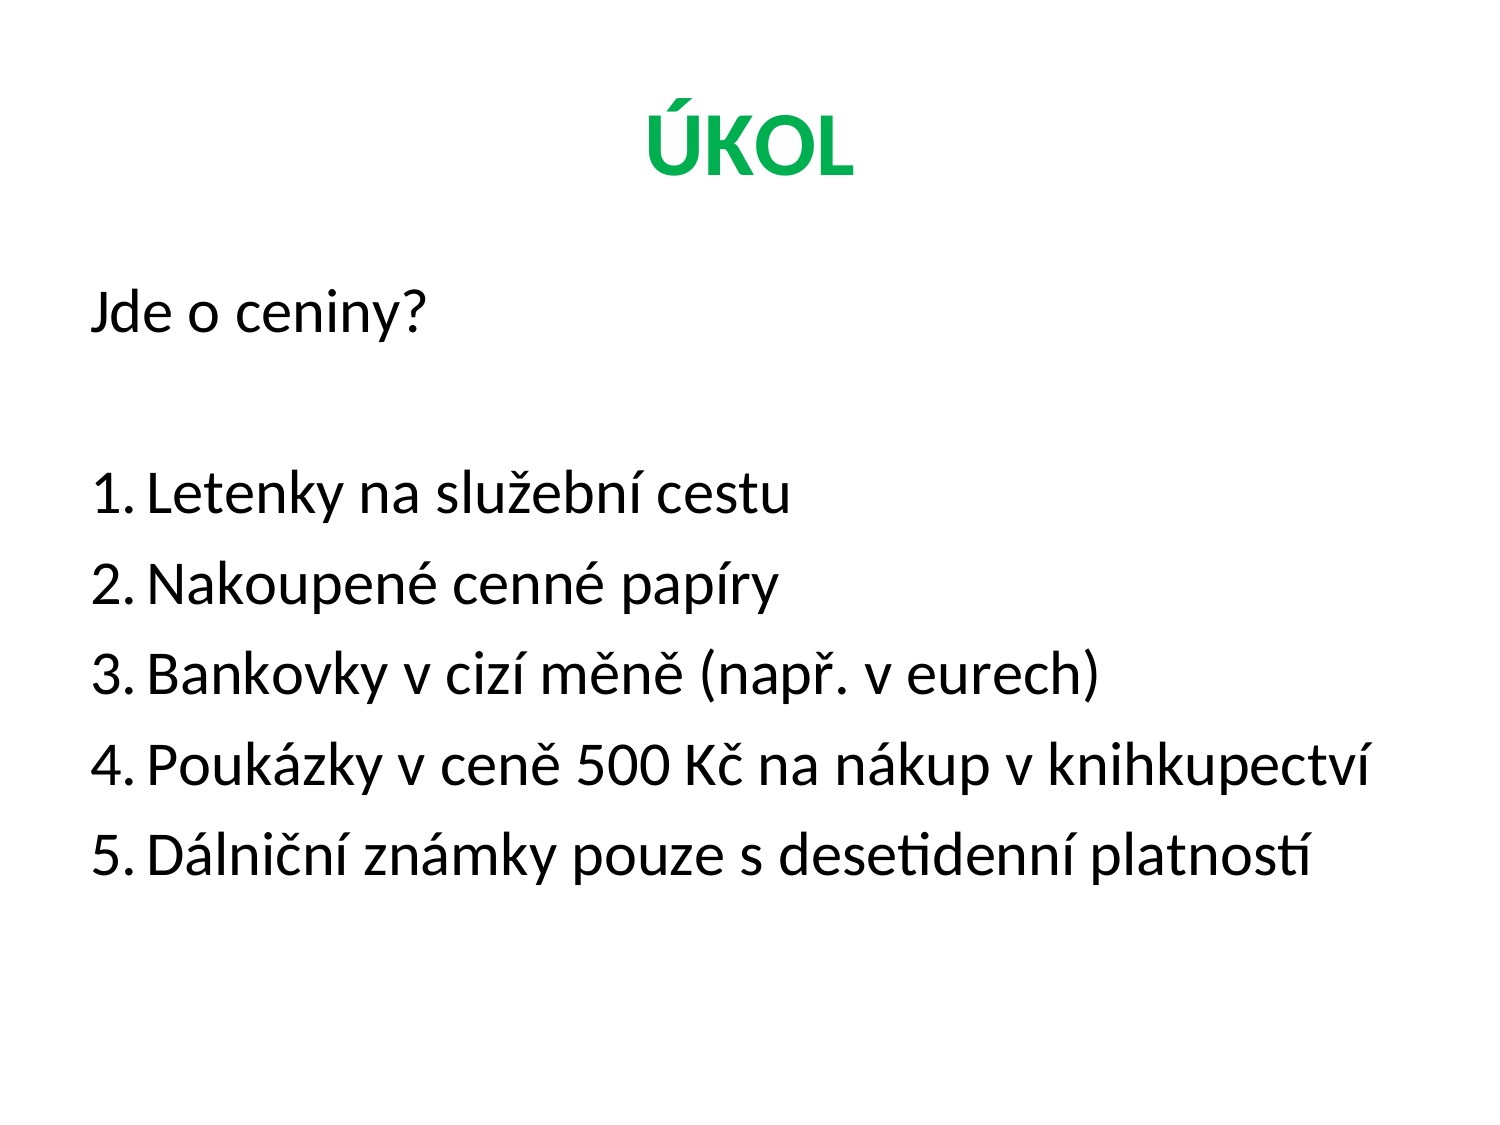

# ÚKOL
Jde o ceniny?
Letenky na služební cestu
Nakoupené cenné papíry
Bankovky v cizí měně (např. v eurech)
Poukázky v ceně 500 Kč na nákup v knihkupectví
Dálniční známky pouze s desetidenní platností